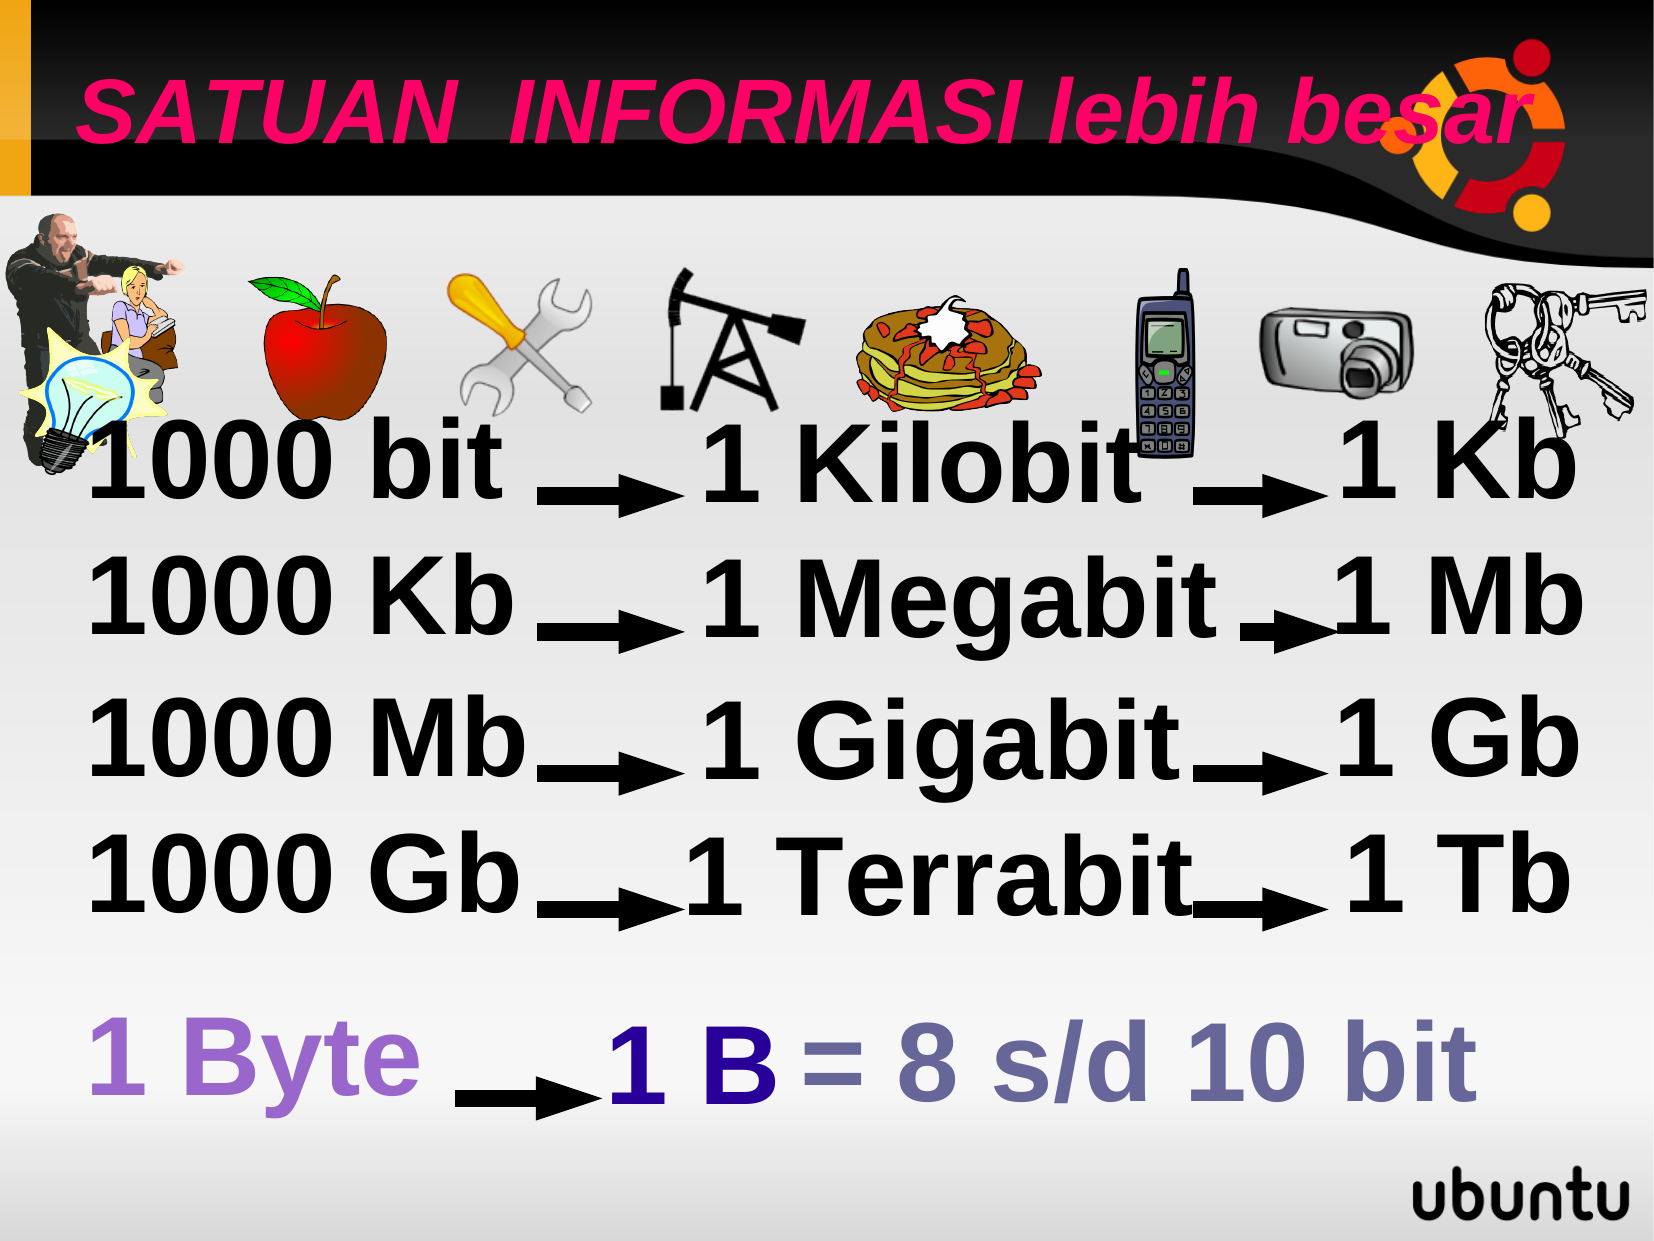

# SATUAN INFORMASI lebih besar
1 Kb
1000 bit
1 Kilobit
1 Mb
1000 Kb
1 Megabit
1 Gb
1000 Mb
1 Gigabit
1 Tb
1000 Gb
1 Terrabit
1 Byte
= 8 s/d 10 bit
1 B